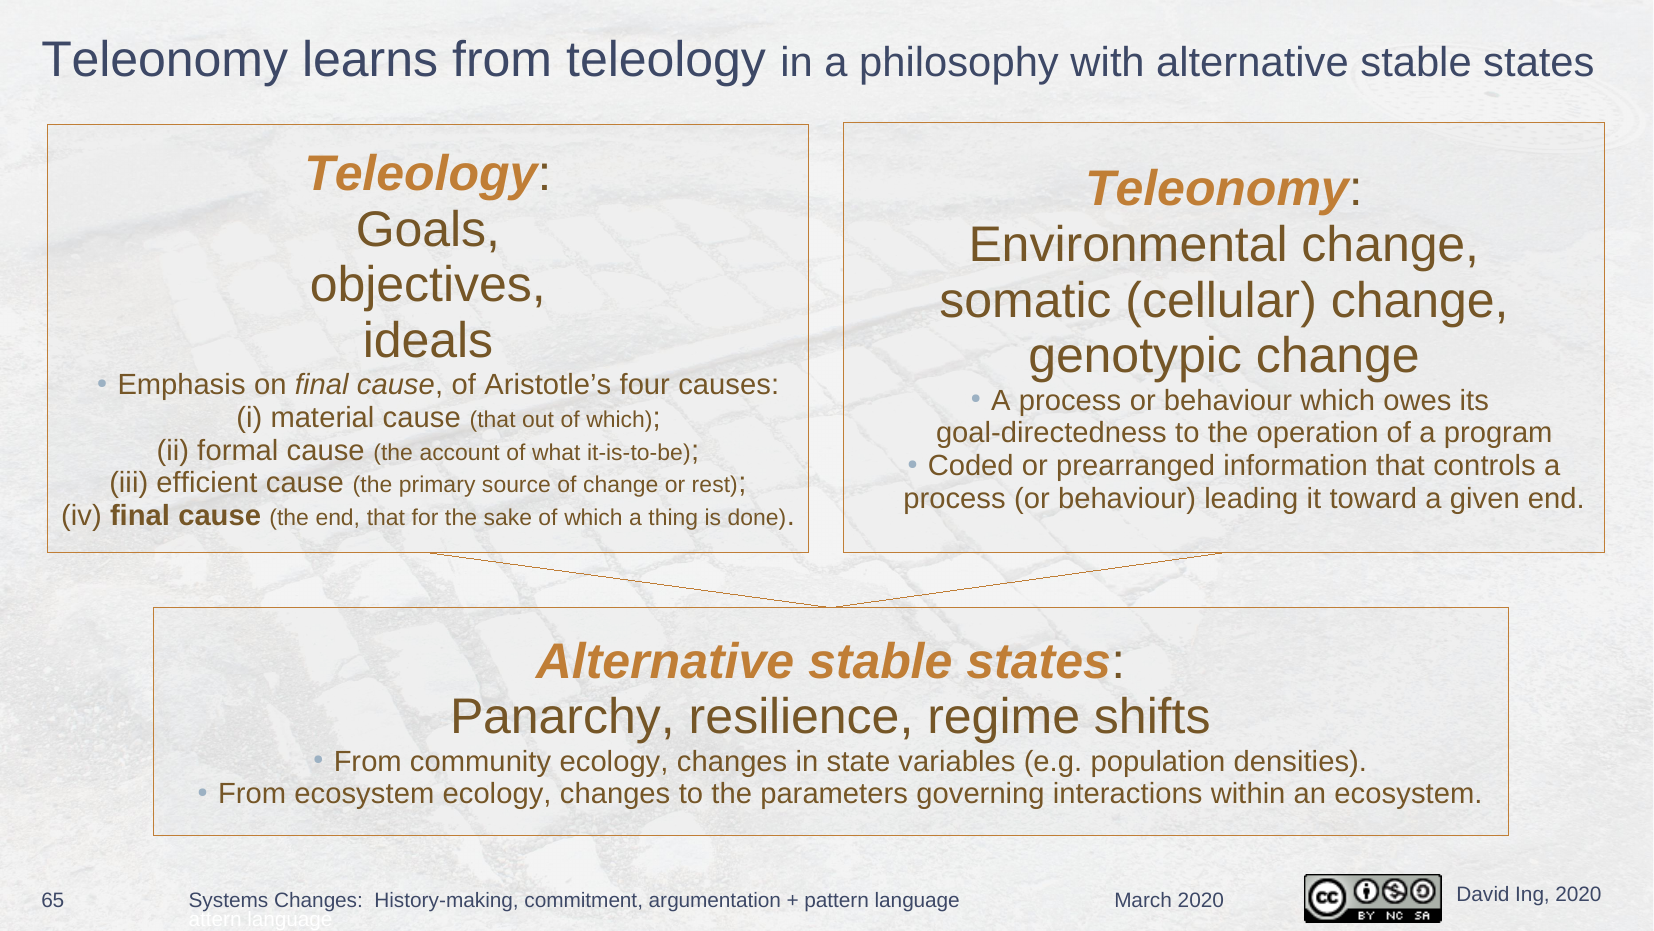

# Teleonomy learns from teleology in a philosophy with alternative stable states
Teleonomy:
Environmental change,
somatic (cellular) change,
genotypic change
A process or behaviour which owes its
goal-directedness to the operation of a program
Coded or prearranged information that controls a process (or behaviour) leading it toward a given end.
Teleology:
Goals,
objectives,
ideals
Emphasis on final cause, of Aristotle’s four causes:
(i) material cause (that out of which);
(ii) formal cause (the account of what it-is-to-be);
(iii) efficient cause (the primary source of change or rest);
(iv) final cause (the end, that for the sake of which a thing is done).
Alternative stable states:
Panarchy, resilience, regime shifts
From community ecology, changes in state variables (e.g. population densities).
From ecosystem ecology, changes to the parameters governing interactions within an ecosystem.
Systems Changes: History-making, commitment, argumentation + pattern language
March 2020